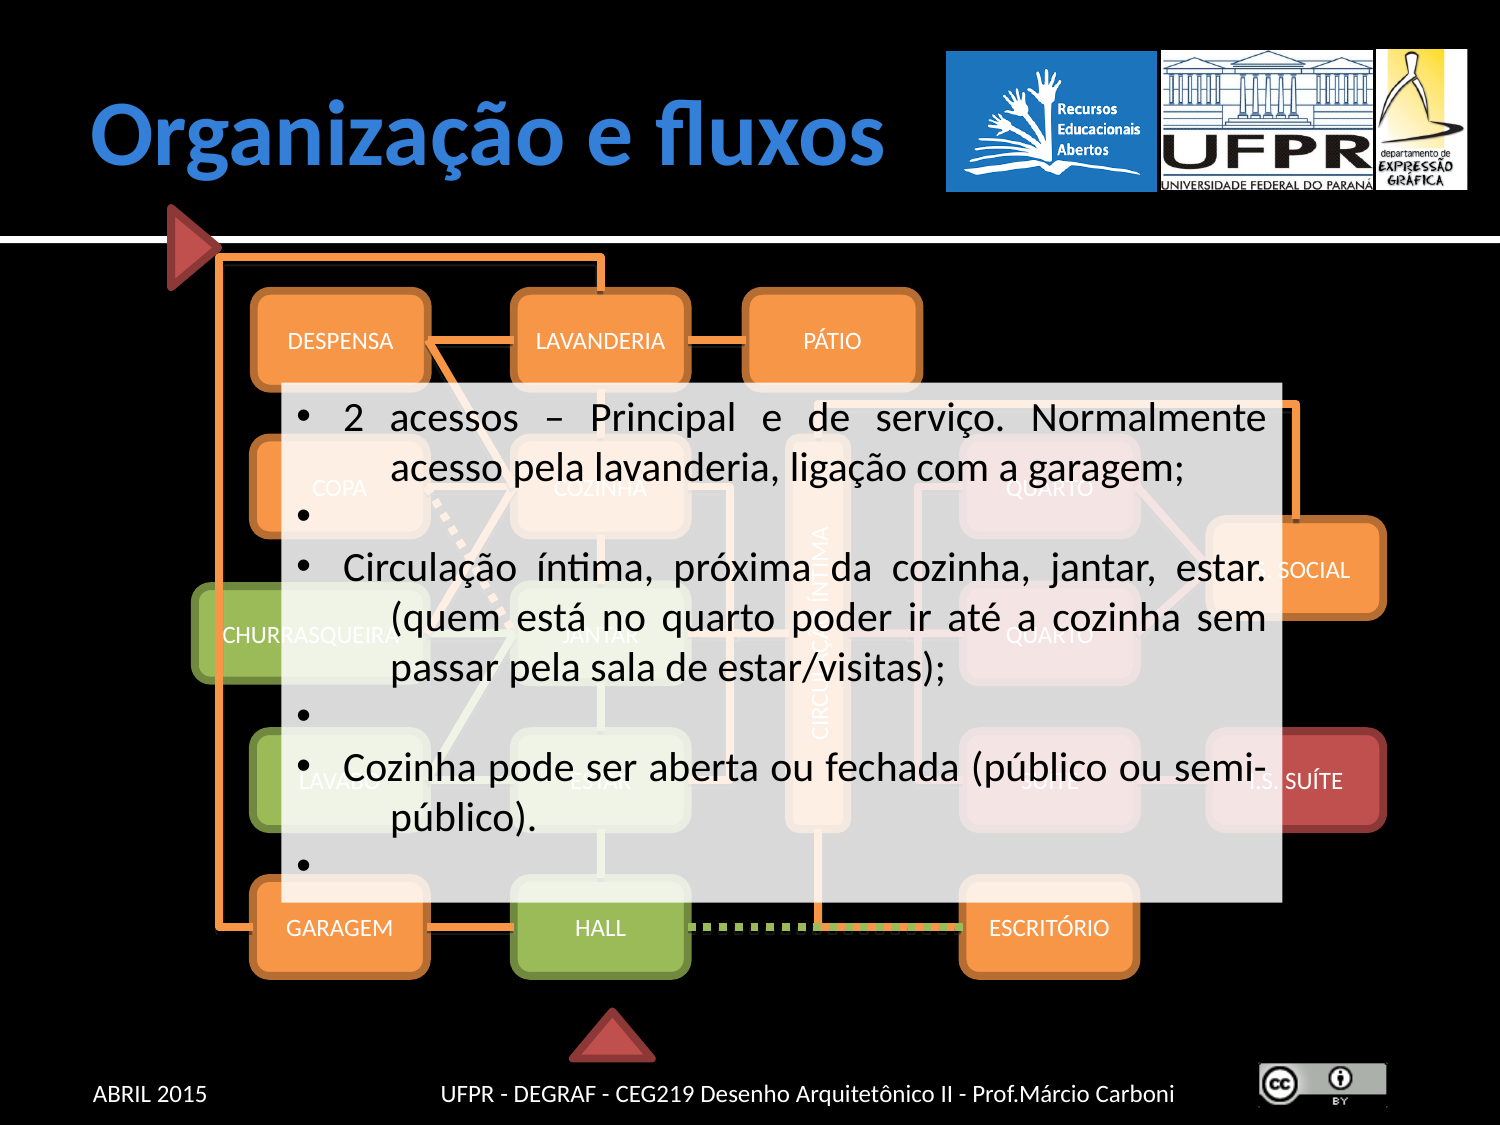

# Organização e fluxos
DESPENSA
LAVANDERIA
PÁTIO
2 acessos – Principal e de serviço. Normalmente acesso pela lavanderia, ligação com a garagem;
Circulação íntima, próxima da cozinha, jantar, estar. (quem está no quarto poder ir até a cozinha sem passar pela sala de estar/visitas);
Cozinha pode ser aberta ou fechada (público ou semi-público).
COPA
COZINHA
QUARTO
I.S. SOCIAL
JANTAR
QUARTO
CHURRASQUEIRA
CIRCULAÇÃO ÍNTIMA
LAVABO
ESTAR
SUÍTE
I.S. SUÍTE
GARAGEM
HALL
ESCRITÓRIO
ABRIL 2015
UFPR - DEGRAF - CEG219 Desenho Arquitetônico II - Prof.Márcio Carboni
7